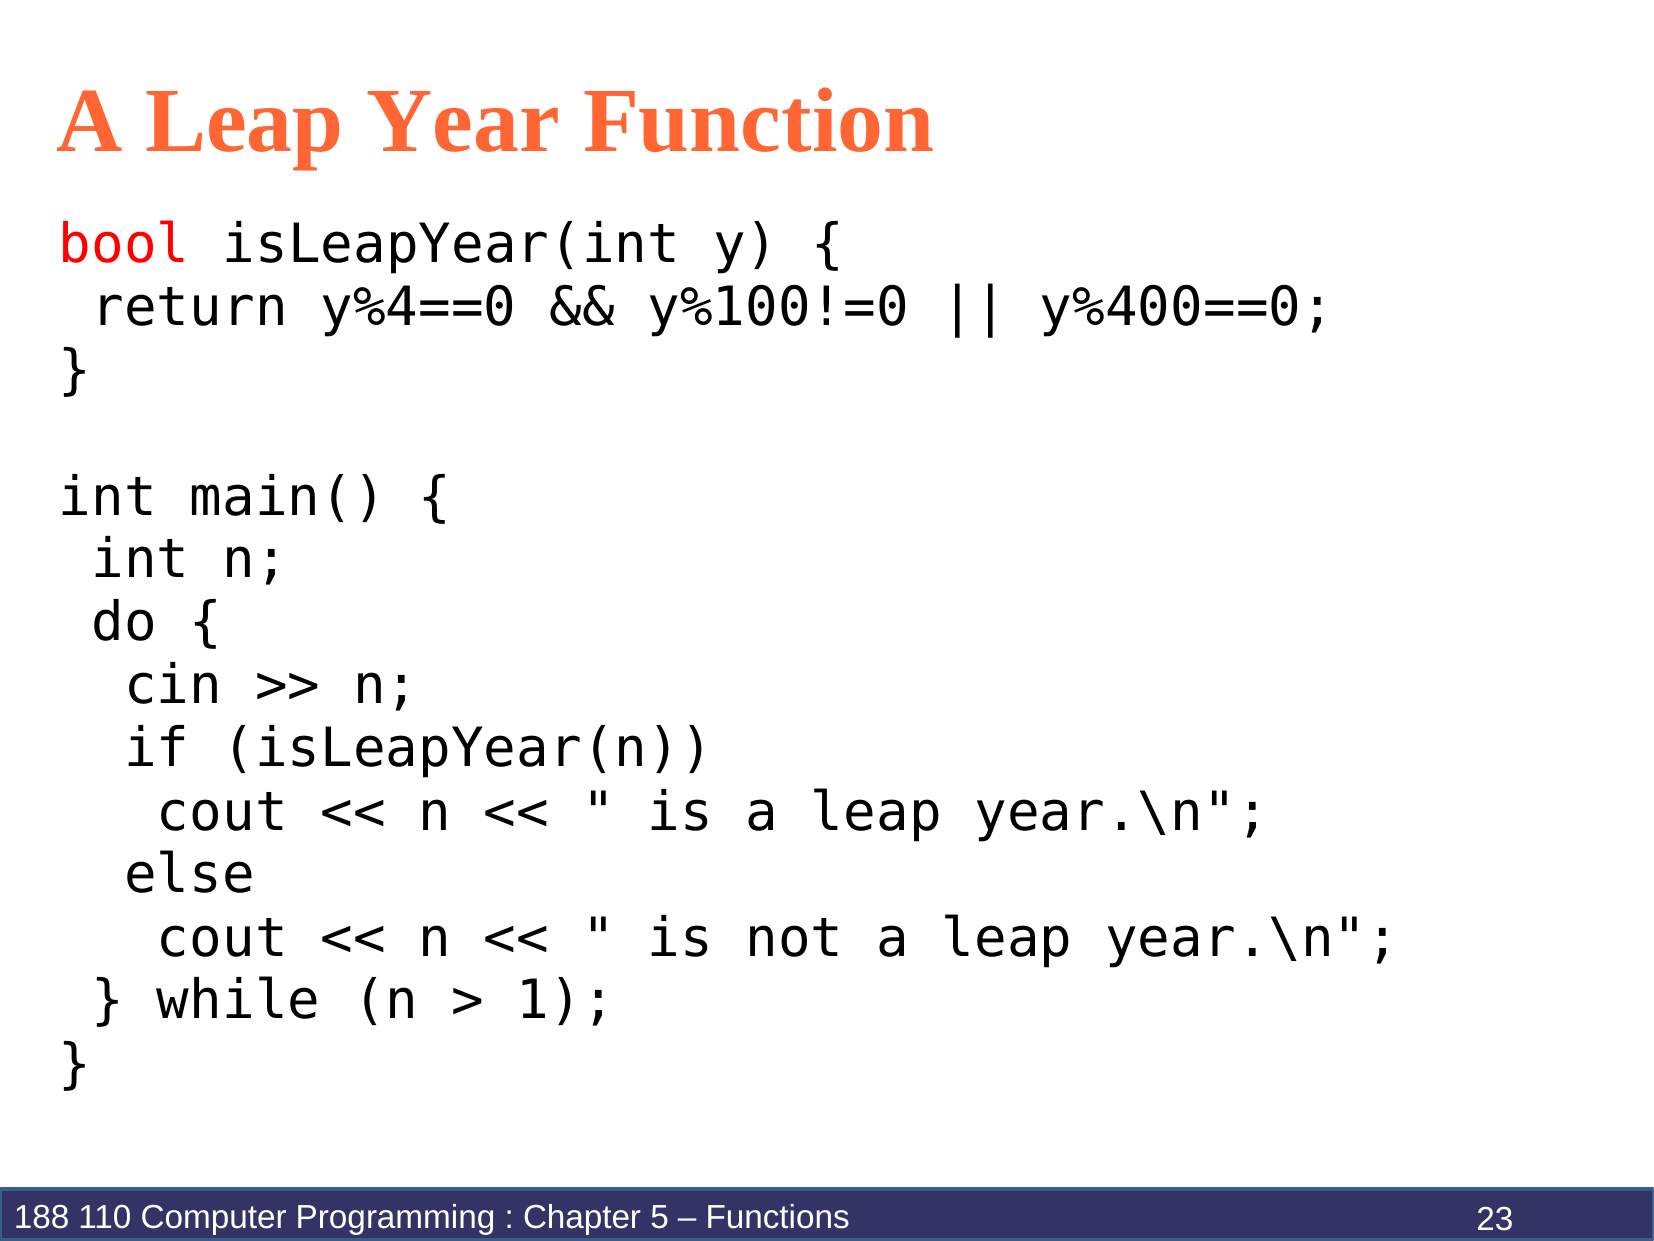

# A Leap Year Function
bool isLeapYear(int y) {
 return y%4==0 && y%100!=0 || y%400==0;
}
int main() {
 int n;
 do {
 cin >> n;
 if (isLeapYear(n))
 cout << n << " is a leap year.\n";
 else
 cout << n << " is not a leap year.\n";
 } while (n > 1);
}